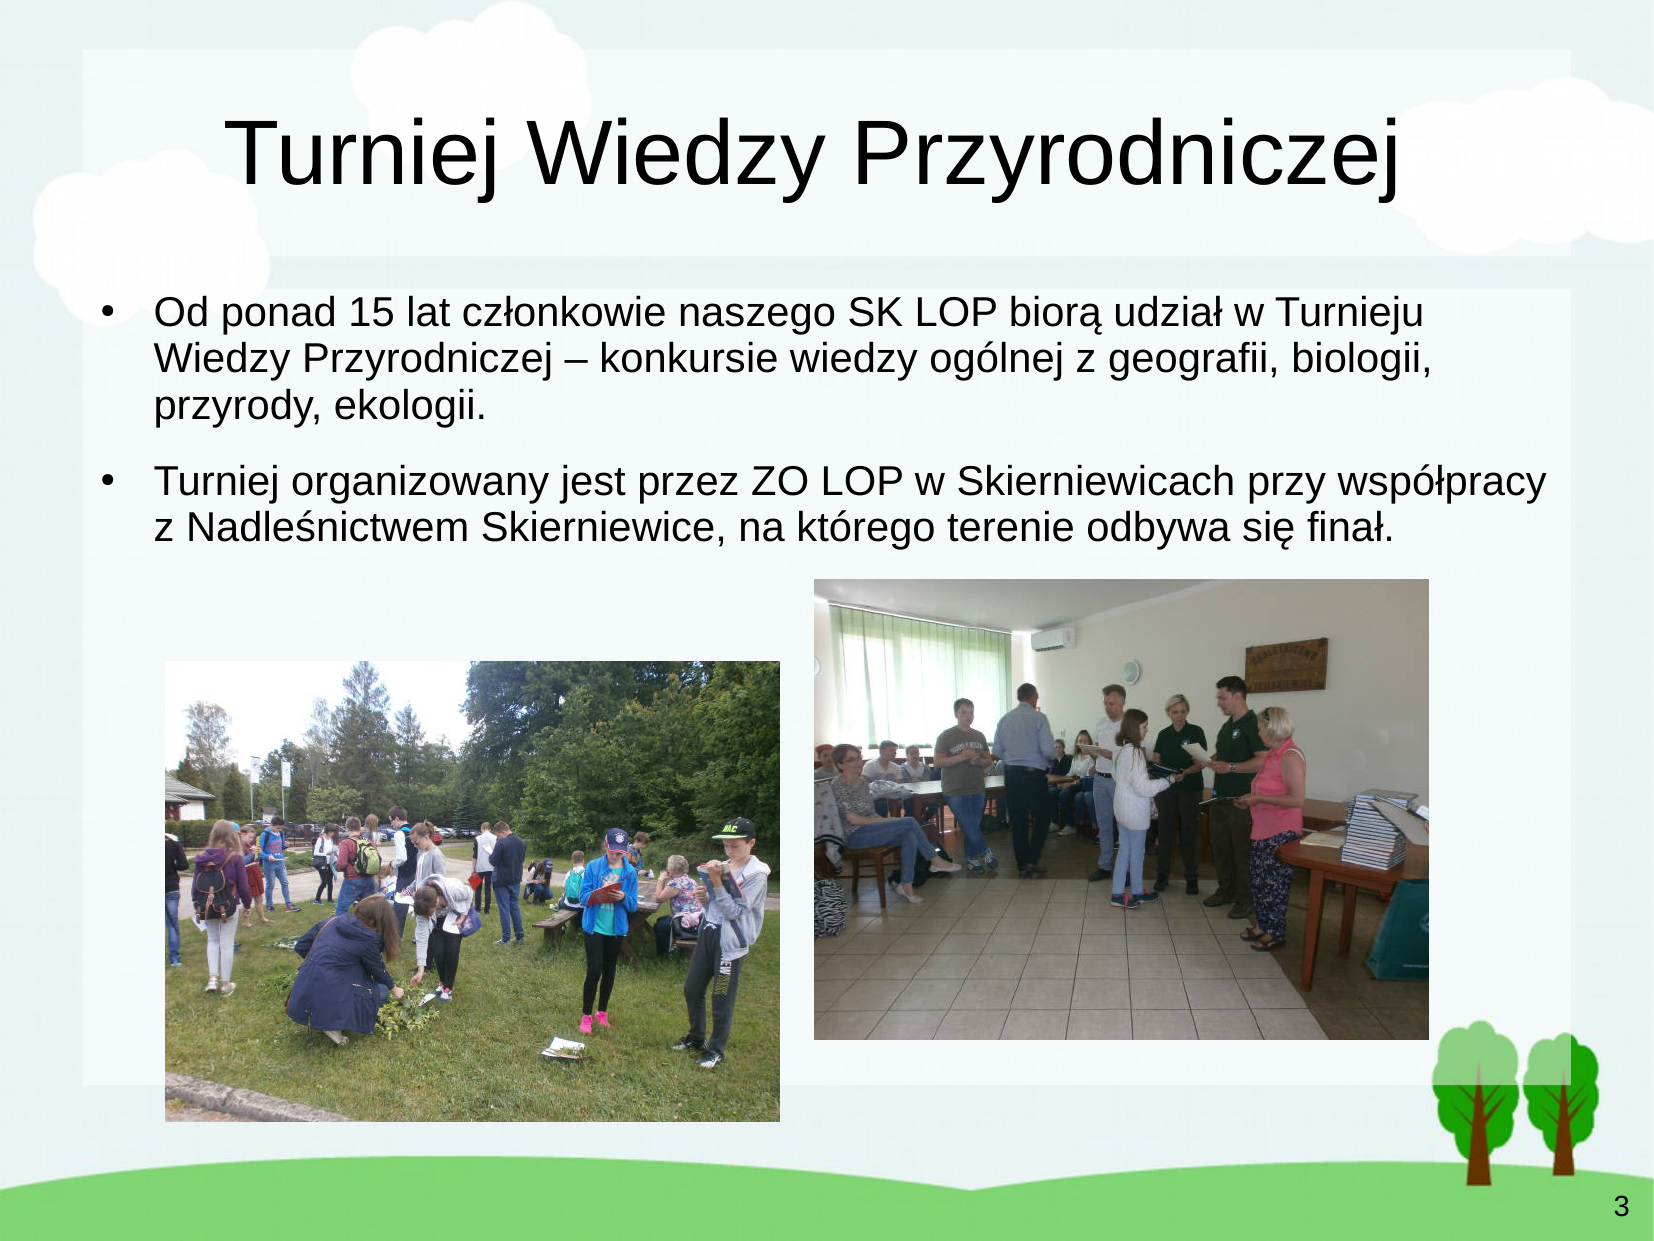

# Turniej Wiedzy Przyrodniczej
Od ponad 15 lat członkowie naszego SK LOP biorą udział w Turnieju Wiedzy Przyrodniczej – konkursie wiedzy ogólnej z geografii, biologii, przyrody, ekologii.
Turniej organizowany jest przez ZO LOP w Skierniewicach przy współpracy z Nadleśnictwem Skierniewice, na którego terenie odbywa się finał.
3